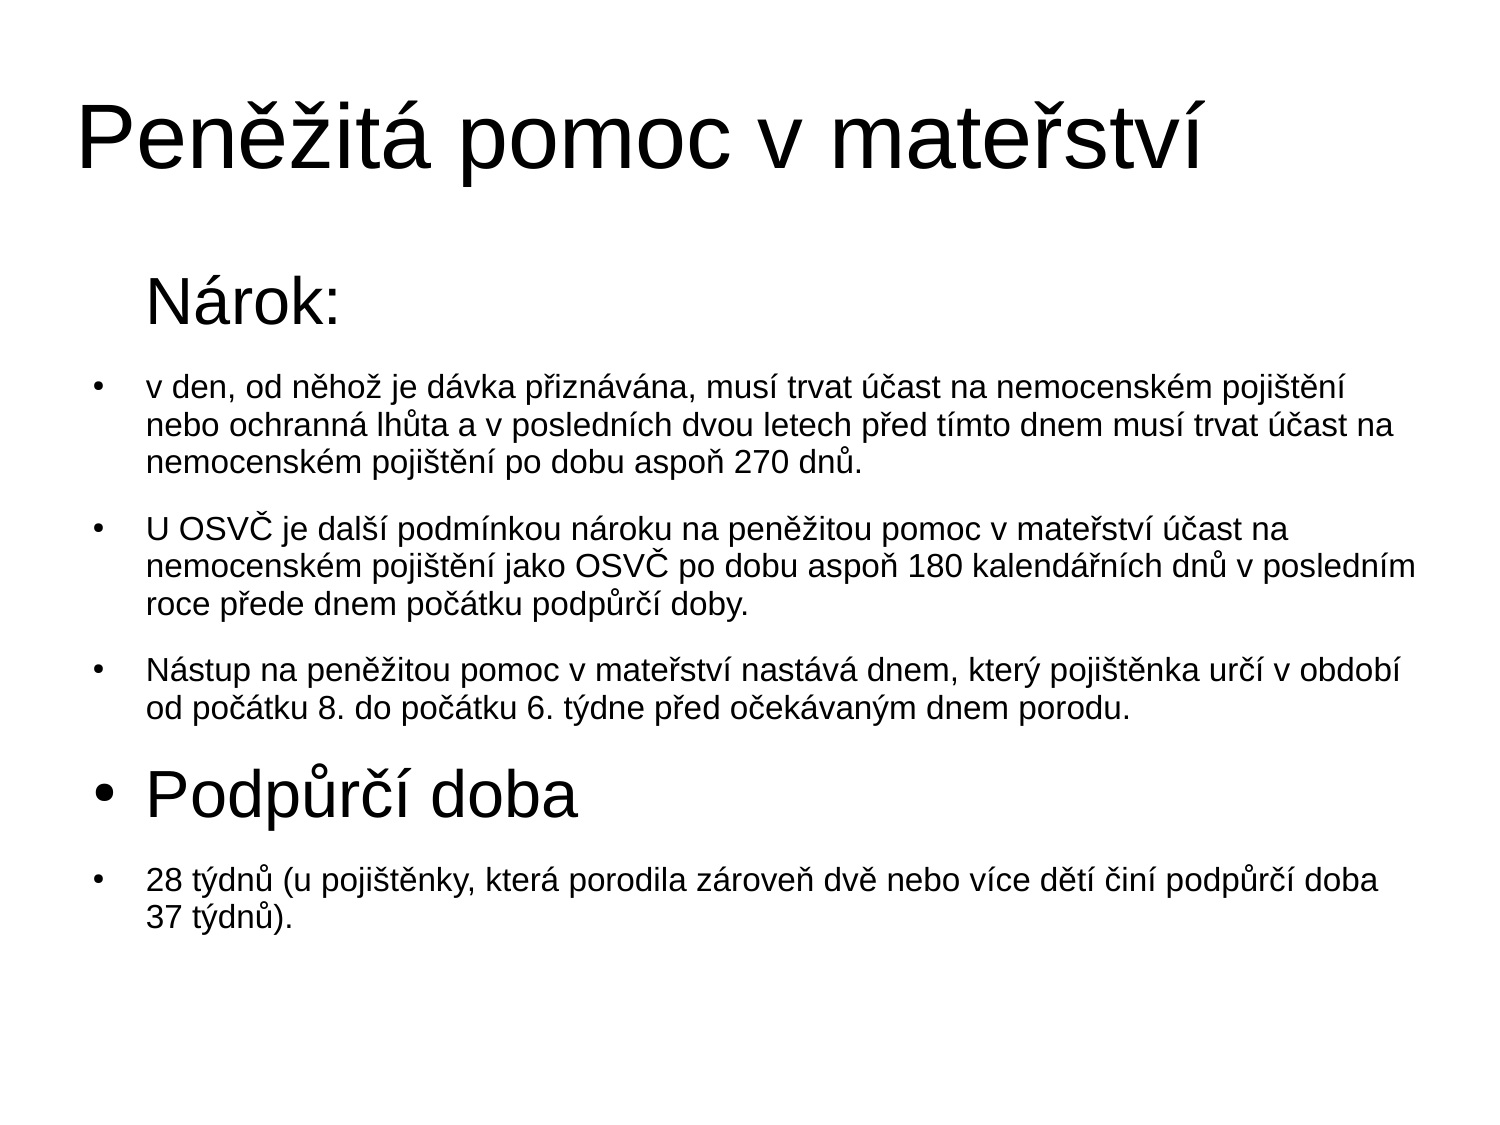

# Peněžitá pomoc v mateřství
Nárok:
v den, od něhož je dávka přiznávána, musí trvat účast na nemocenském pojištění nebo ochranná lhůta a v posledních dvou letech před tímto dnem musí trvat účast na nemocenském pojištění po dobu aspoň 270 dnů.
U OSVČ je další podmínkou nároku na peněžitou pomoc v mateřství účast na nemocenském pojištění jako OSVČ po dobu aspoň 180 kalendářních dnů v posledním roce přede dnem počátku podpůrčí doby.
Nástup na peněžitou pomoc v mateřství nastává dnem, který pojištěnka určí v období od počátku 8. do počátku 6. týdne před očekávaným dnem porodu.
Podpůrčí doba
28 týdnů (u pojištěnky, která porodila zároveň dvě nebo více dětí činí podpůrčí doba 37 týdnů).